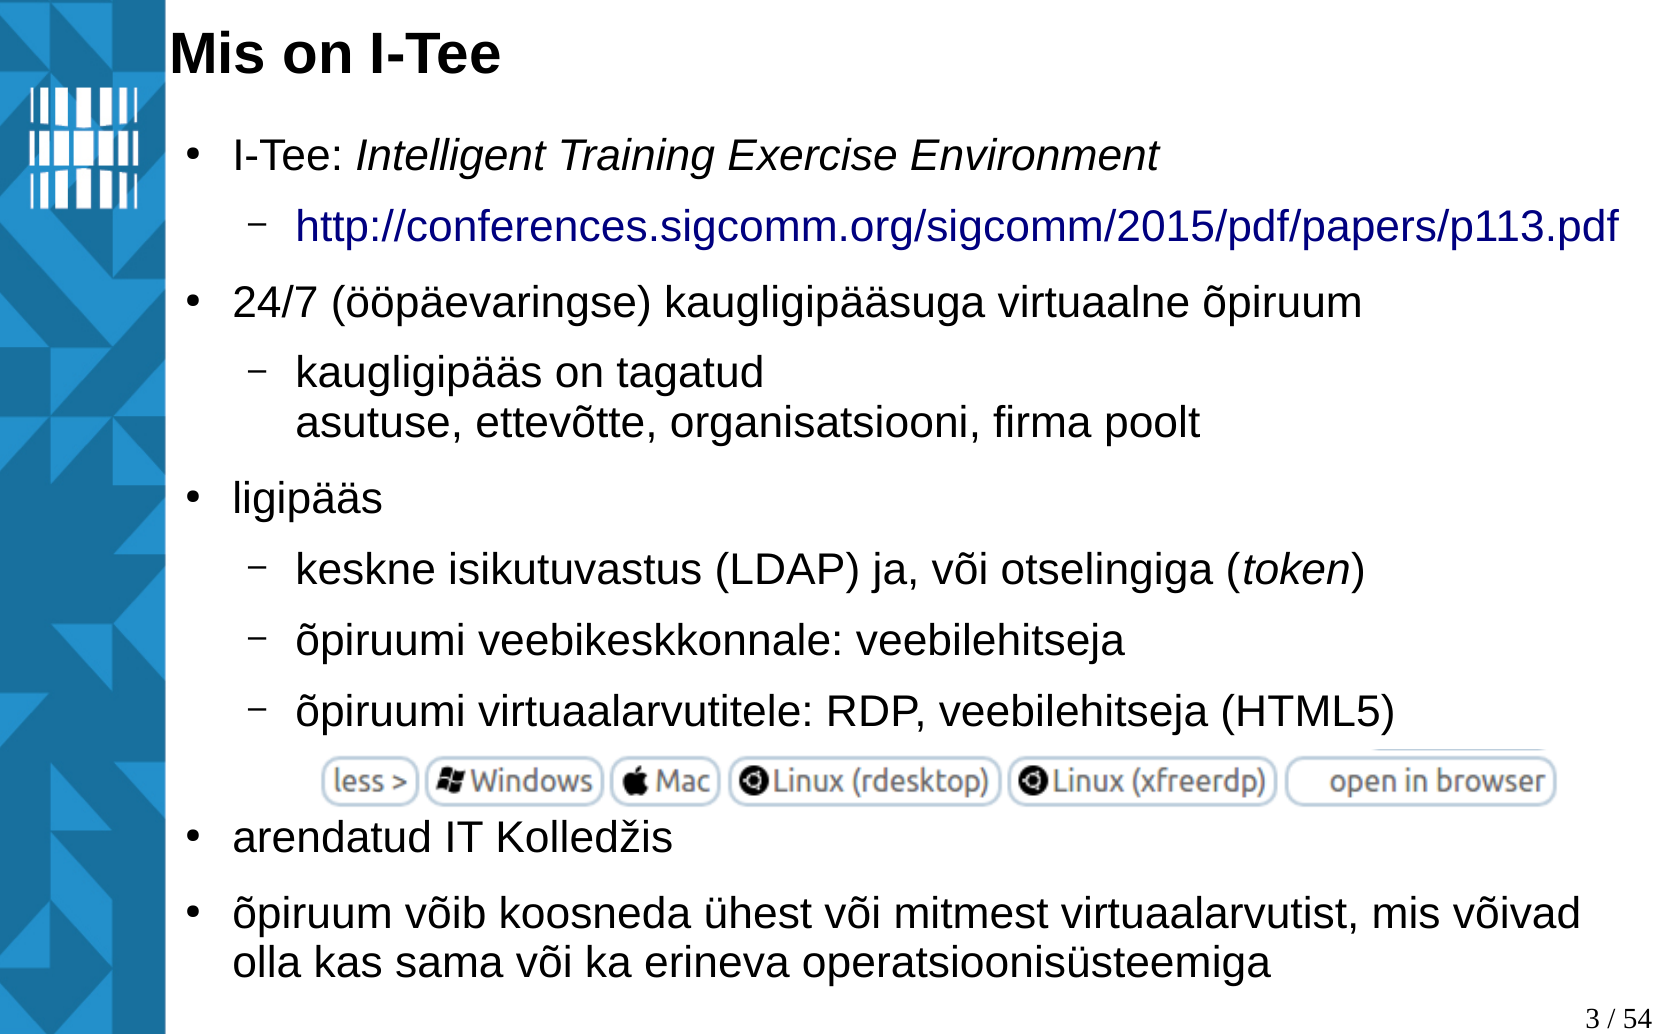

# Mis on I-Tee
I-Tee: Intelligent Training Exercise Environment
http://conferences.sigcomm.org/sigcomm/2015/pdf/papers/p113.pdf
24/7 (ööpäevaringse) kaugligipääsuga virtuaalne õpiruum
kaugligipääs on tagatud
asutuse, ettevõtte, organisatsiooni, firma poolt
ligipääs
keskne isikutuvastus (LDAP) ja, või otselingiga (token)
õpiruumi veebikeskkonnale: veebilehitseja
õpiruumi virtuaalarvutitele: RDP, veebilehitseja (HTML5)
arendatud IT Kolledžis
õpiruum võib koosneda ühest või mitmest virtuaalarvutist, mis võivad olla kas sama või ka erineva operatsioonisüsteemiga
3